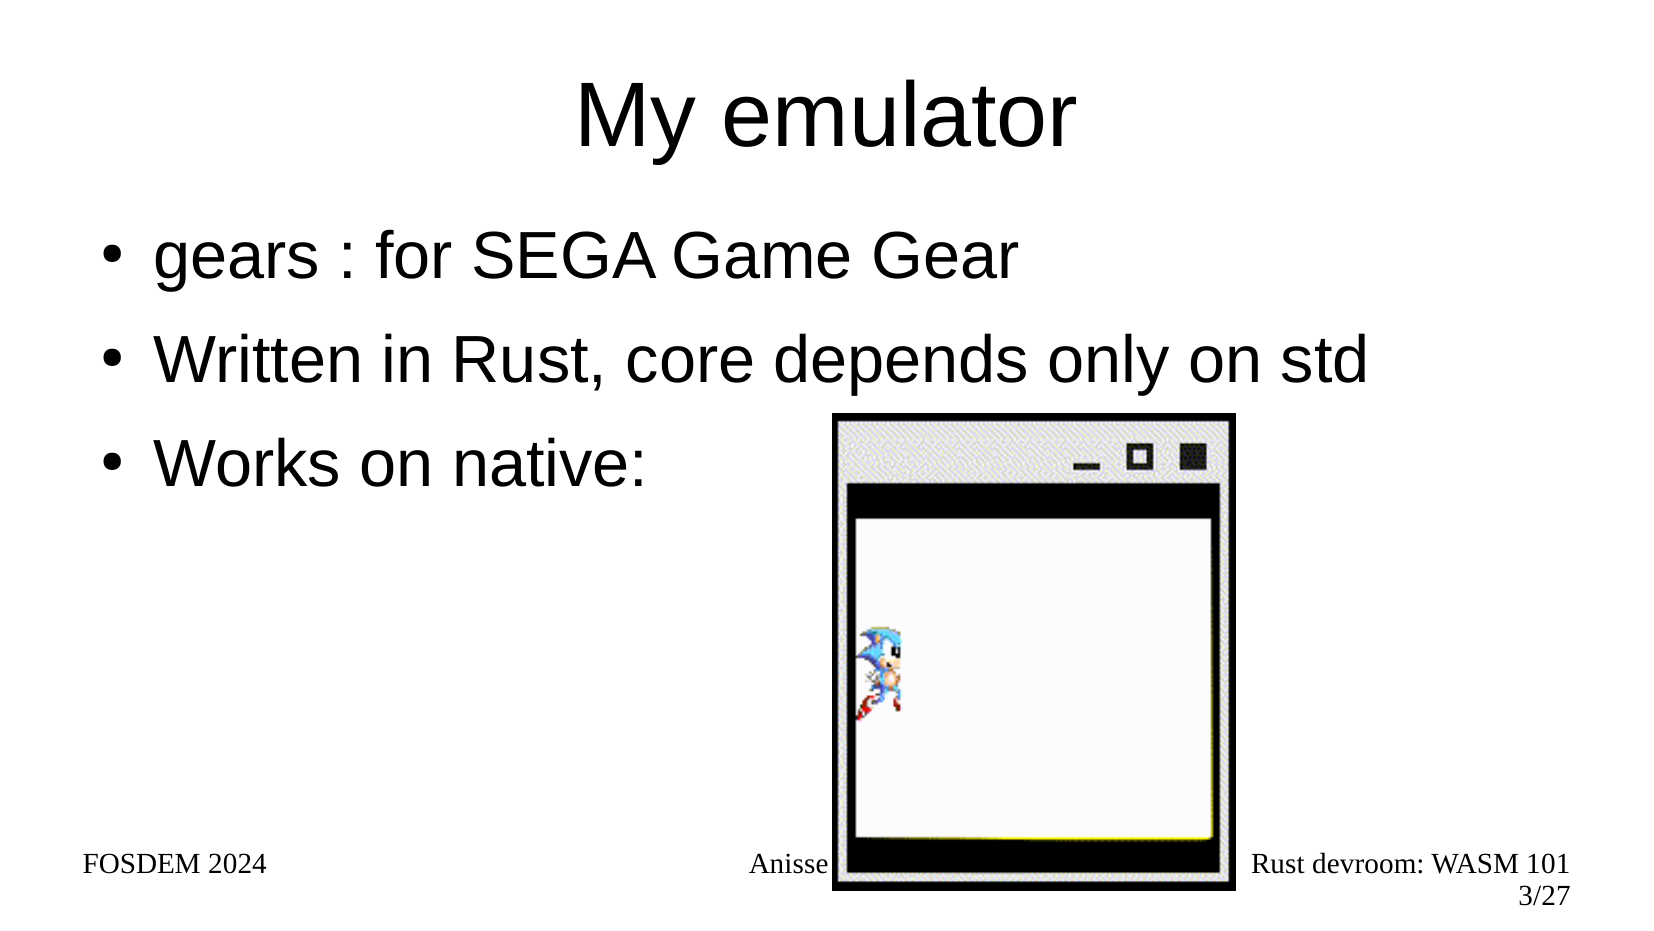

# My emulator
gears : for SEGA Game Gear
Written in Rust, core depends only on std
Works on native:
3